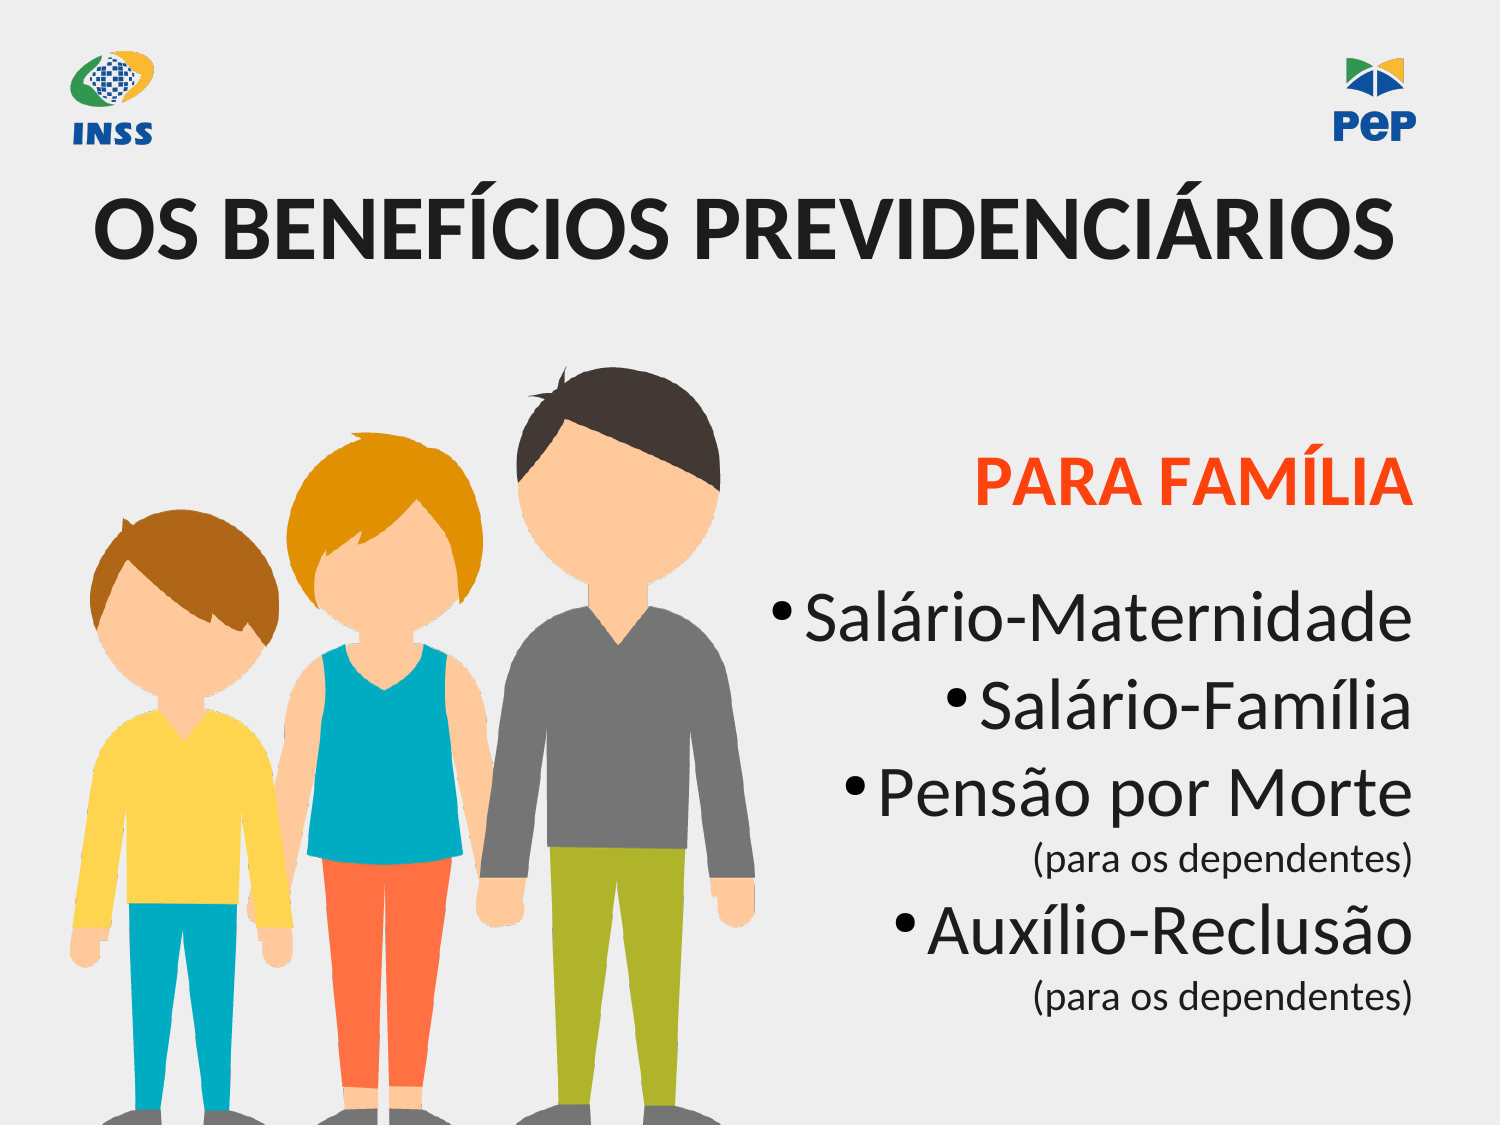

# OS BENEFÍCIOS PREVIDENCIÁRIOS
PARA FAMÍLIA
Salário-Maternidade
Salário-Família
Pensão por Morte
(para os dependentes)
Auxílio-Reclusão
(para os dependentes)